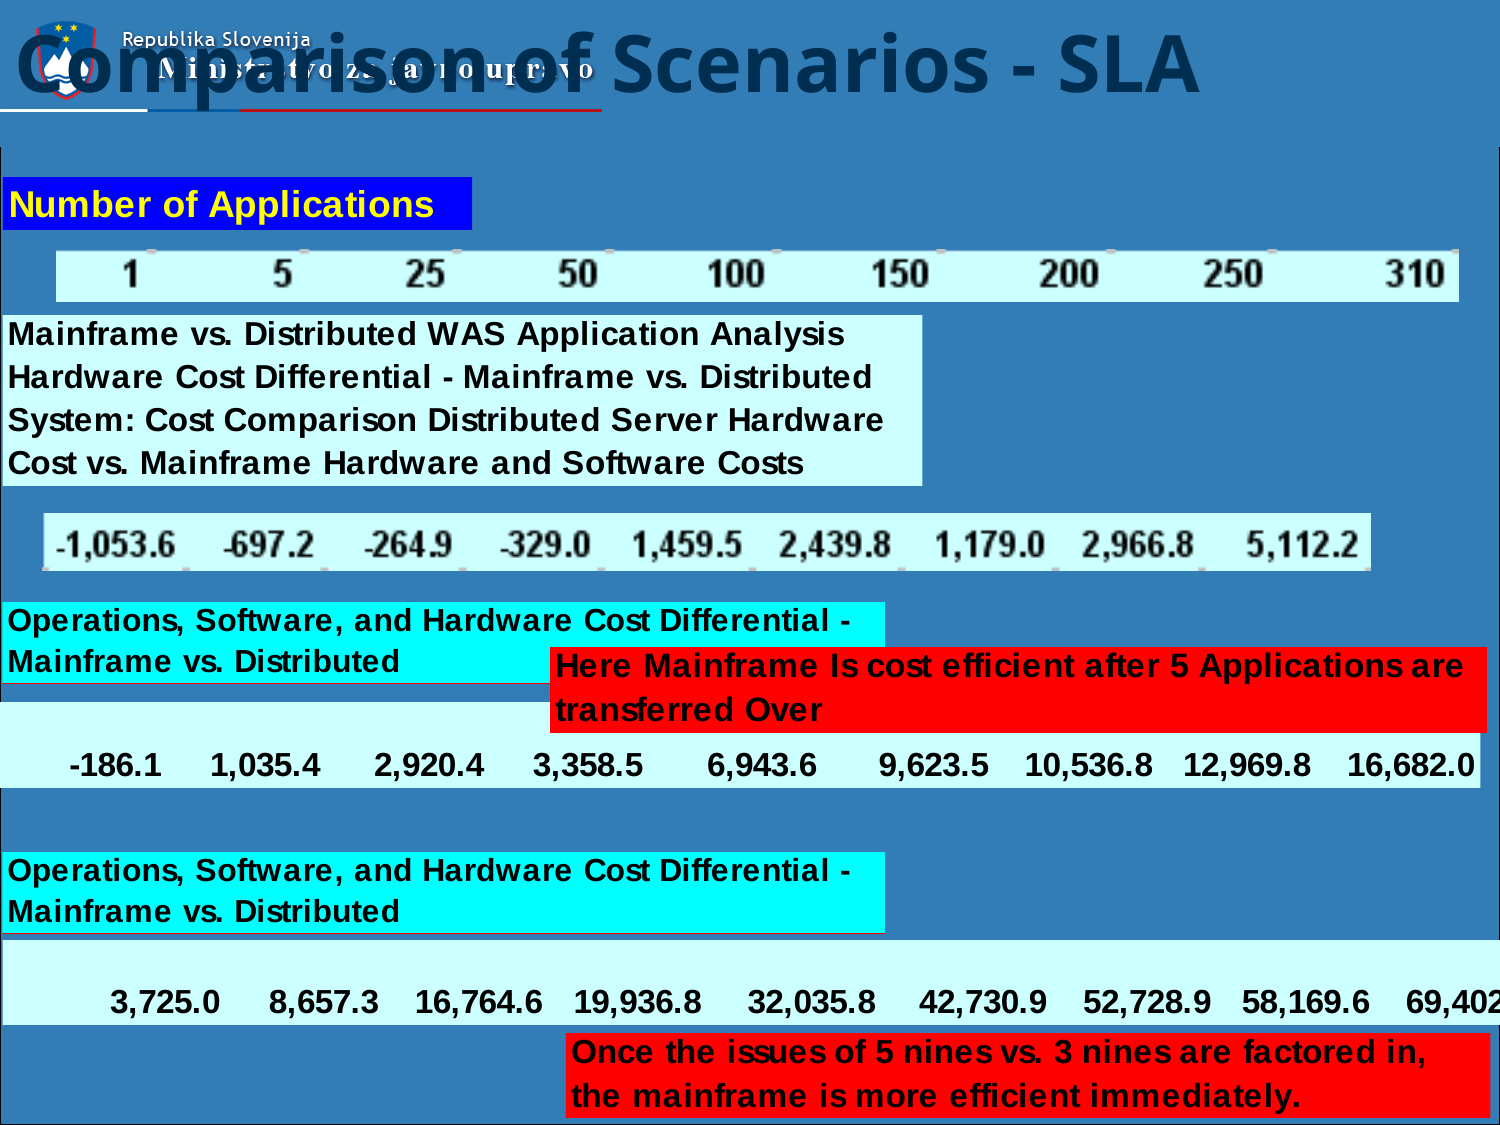

# Comparison of Scenarios - SLA
20